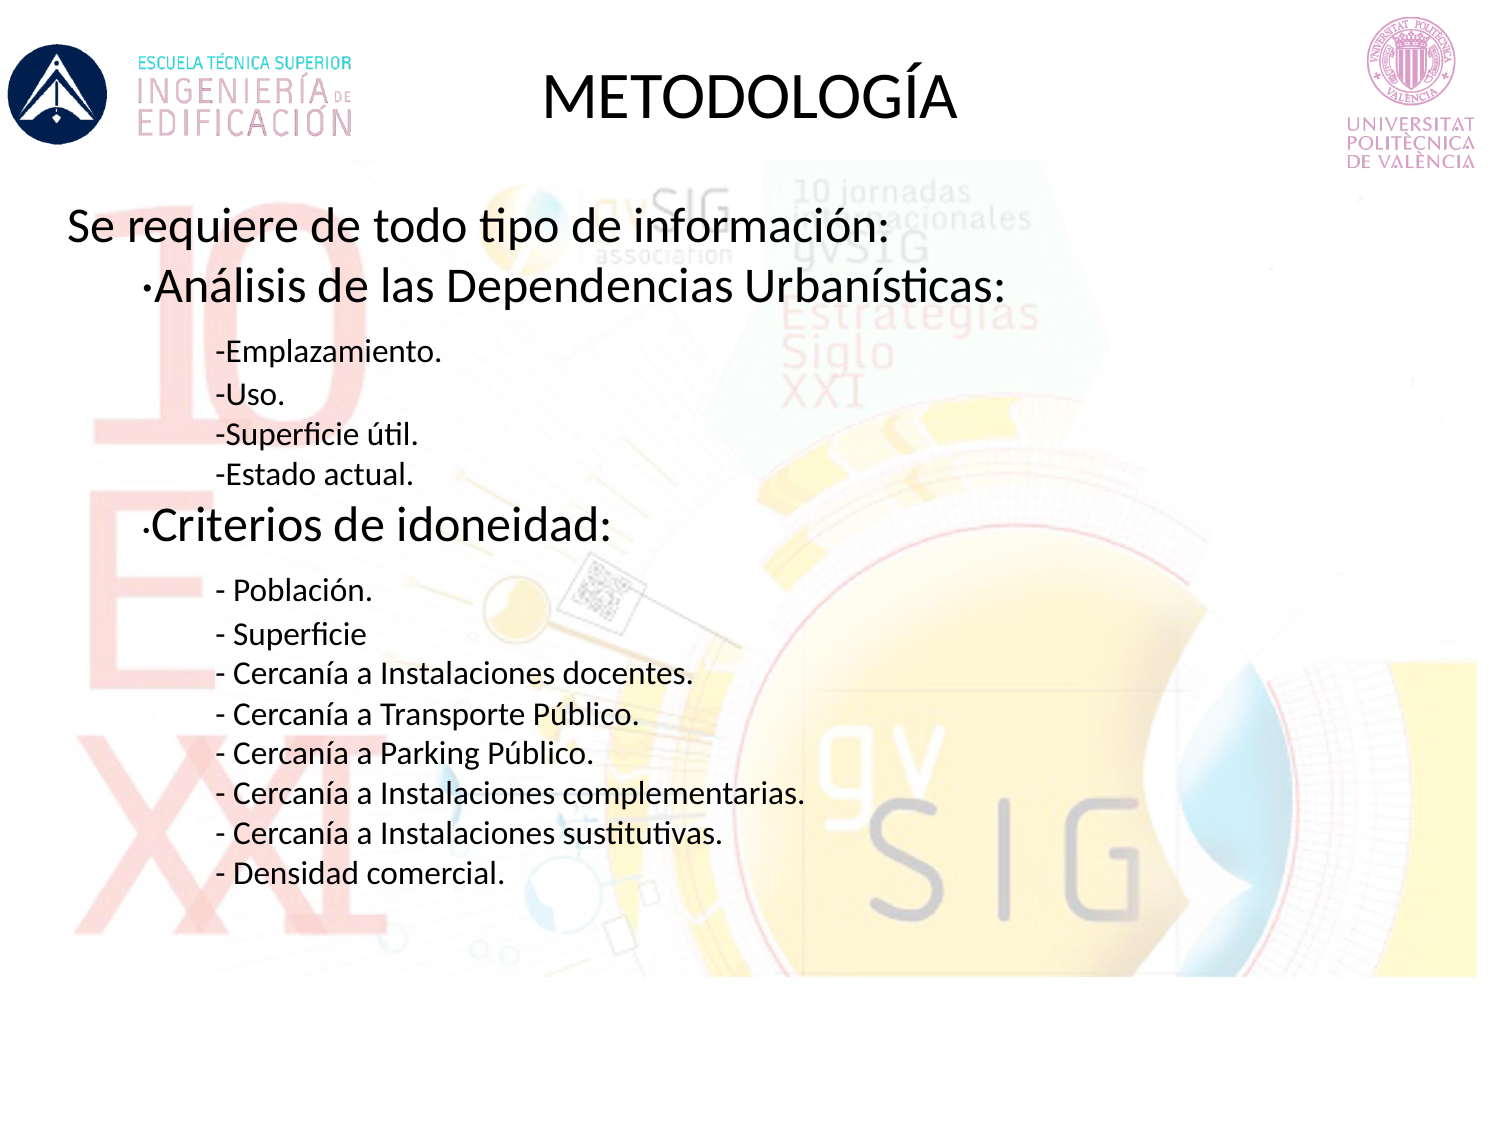

METODOLOGÍA
#
Se requiere de todo tipo de información:
	·Análisis de las Dependencias Urbanísticas:
		-Emplazamiento.
		-Uso.
		-Superficie útil.
		-Estado actual.
	·Criterios de idoneidad:
		- Población.
		- Superficie
		- Cercanía a Instalaciones docentes.
		- Cercanía a Transporte Público.
		- Cercanía a Parking Público.
		- Cercanía a Instalaciones complementarias.
		- Cercanía a Instalaciones sustitutivas.
		- Densidad comercial.